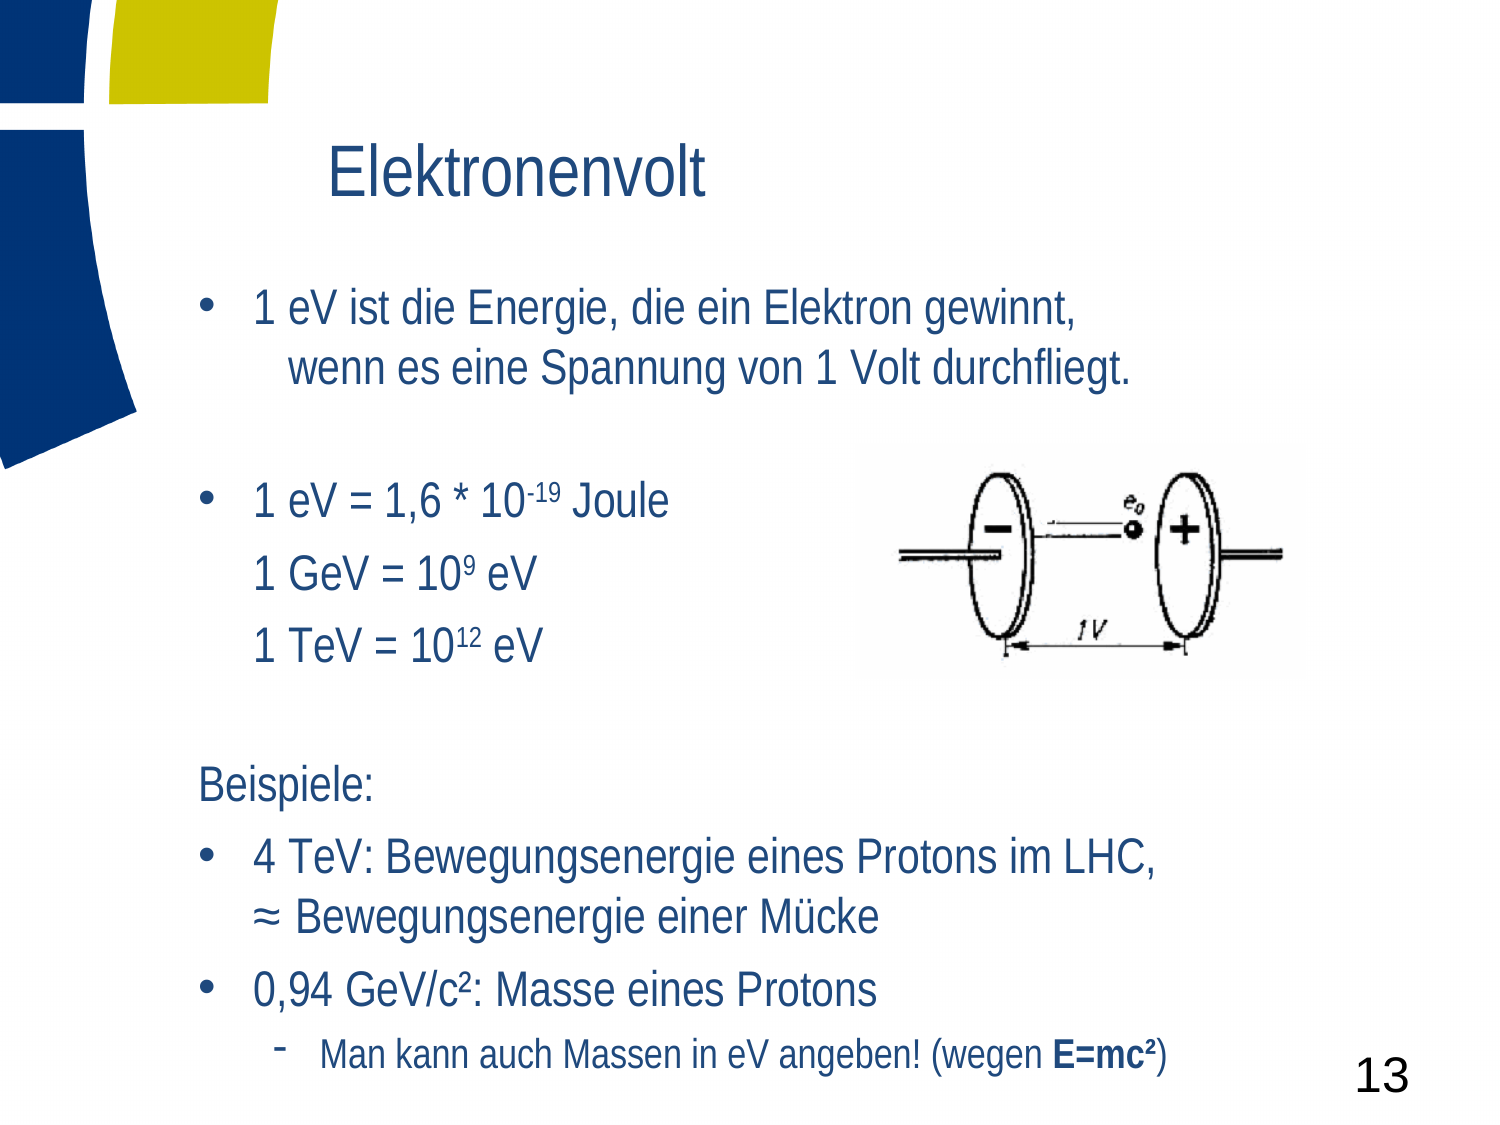

Elektronenvolt
1 eV ist die Energie, die ein Elektron gewinnt, wenn es eine Spannung von 1 Volt durchfliegt.
1 eV = 1,6 * 10-19 Joule
	1 GeV = 109 eV
	1 TeV = 1012 eV
Beispiele:
4 TeV: Bewegungsenergie eines Protons im LHC, 			 ≈ Bewegungsenergie einer Mücke
0,94 GeV/c²: Masse eines Protons
Man kann auch Massen in eV angeben! (wegen E=mc²)